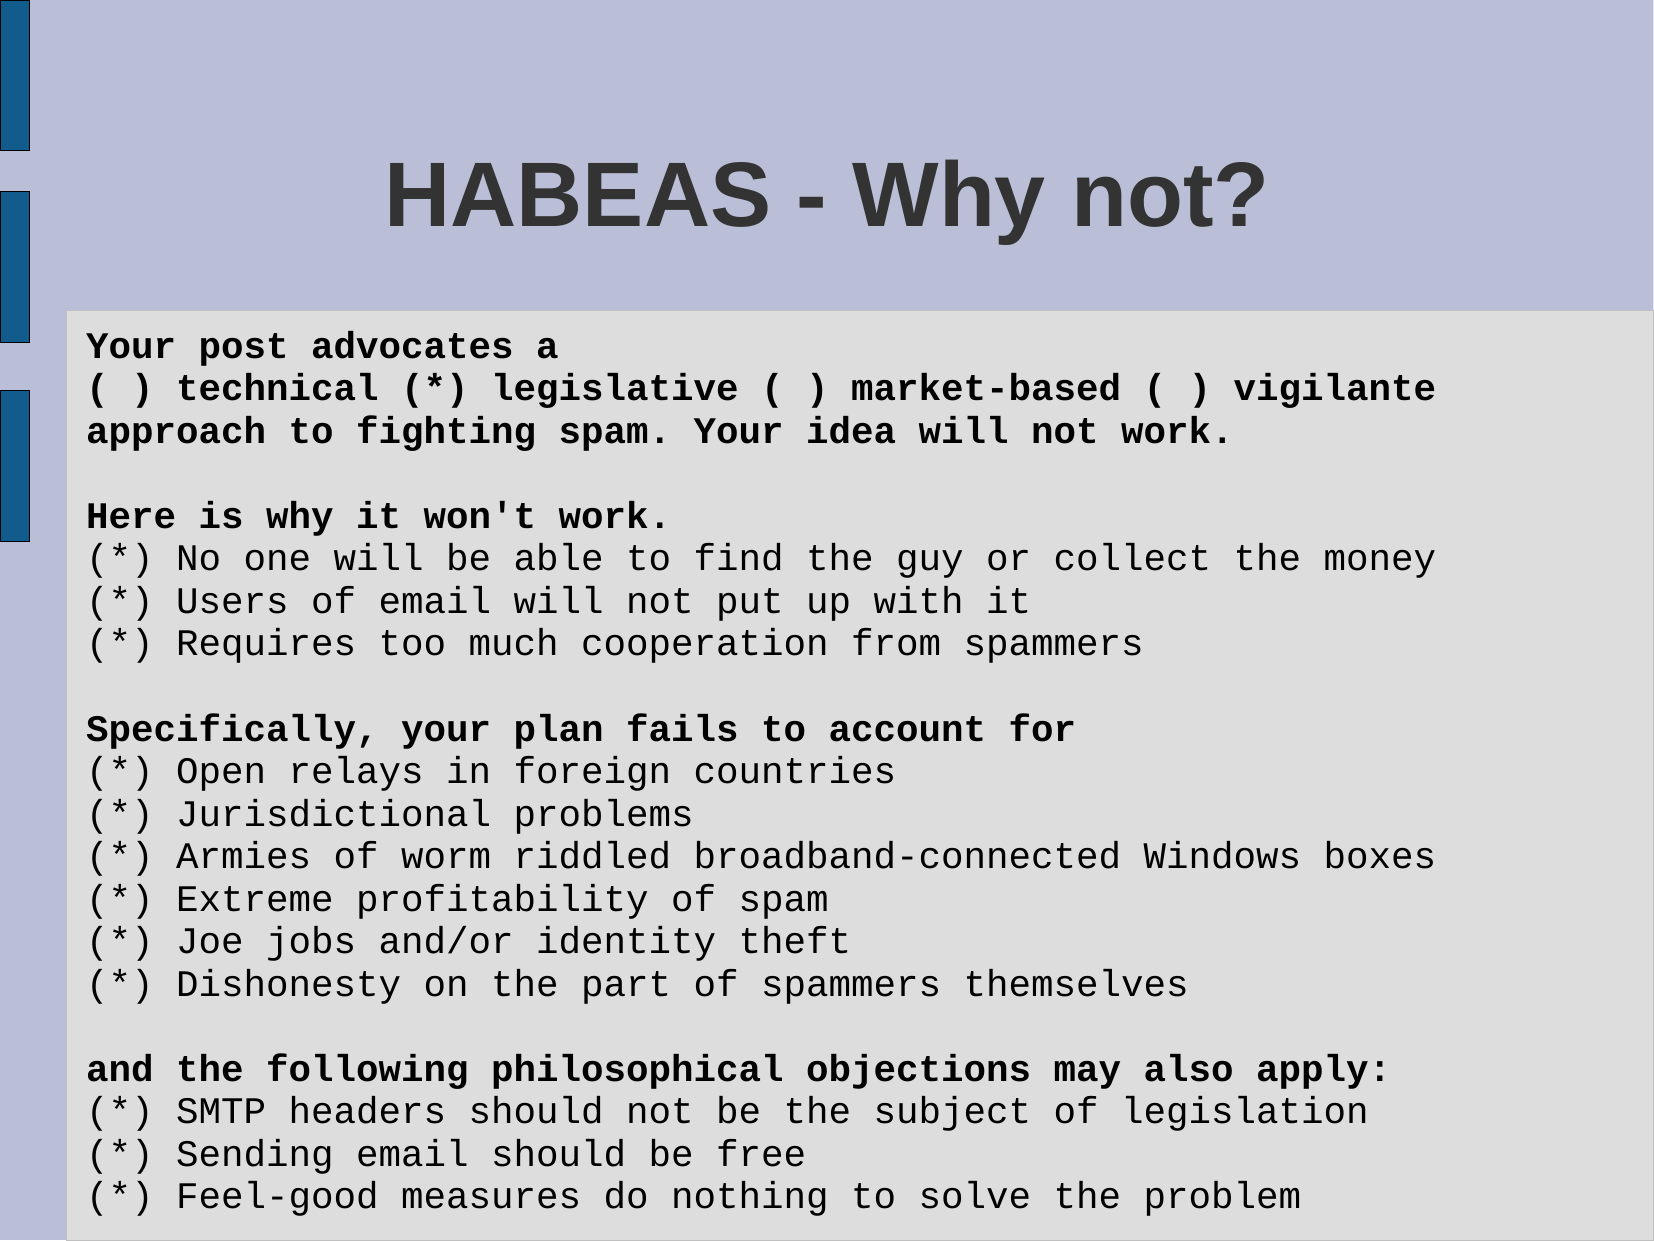

# HABEAS - Why not?
Your post advocates a
( ) technical (*) legislative ( ) market-based ( ) vigilante
approach to fighting spam. Your idea will not work.
Here is why it won't work.
(*) No one will be able to find the guy or collect the money
(*) Users of email will not put up with it
(*) Requires too much cooperation from spammers
Specifically, your plan fails to account for
(*) Open relays in foreign countries
(*) Jurisdictional problems
(*) Armies of worm riddled broadband-connected Windows boxes
(*) Extreme profitability of spam
(*) Joe jobs and/or identity theft
(*) Dishonesty on the part of spammers themselves
and the following philosophical objections may also apply:
(*) SMTP headers should not be the subject of legislation
(*) Sending email should be free
(*) Feel-good measures do nothing to solve the problem